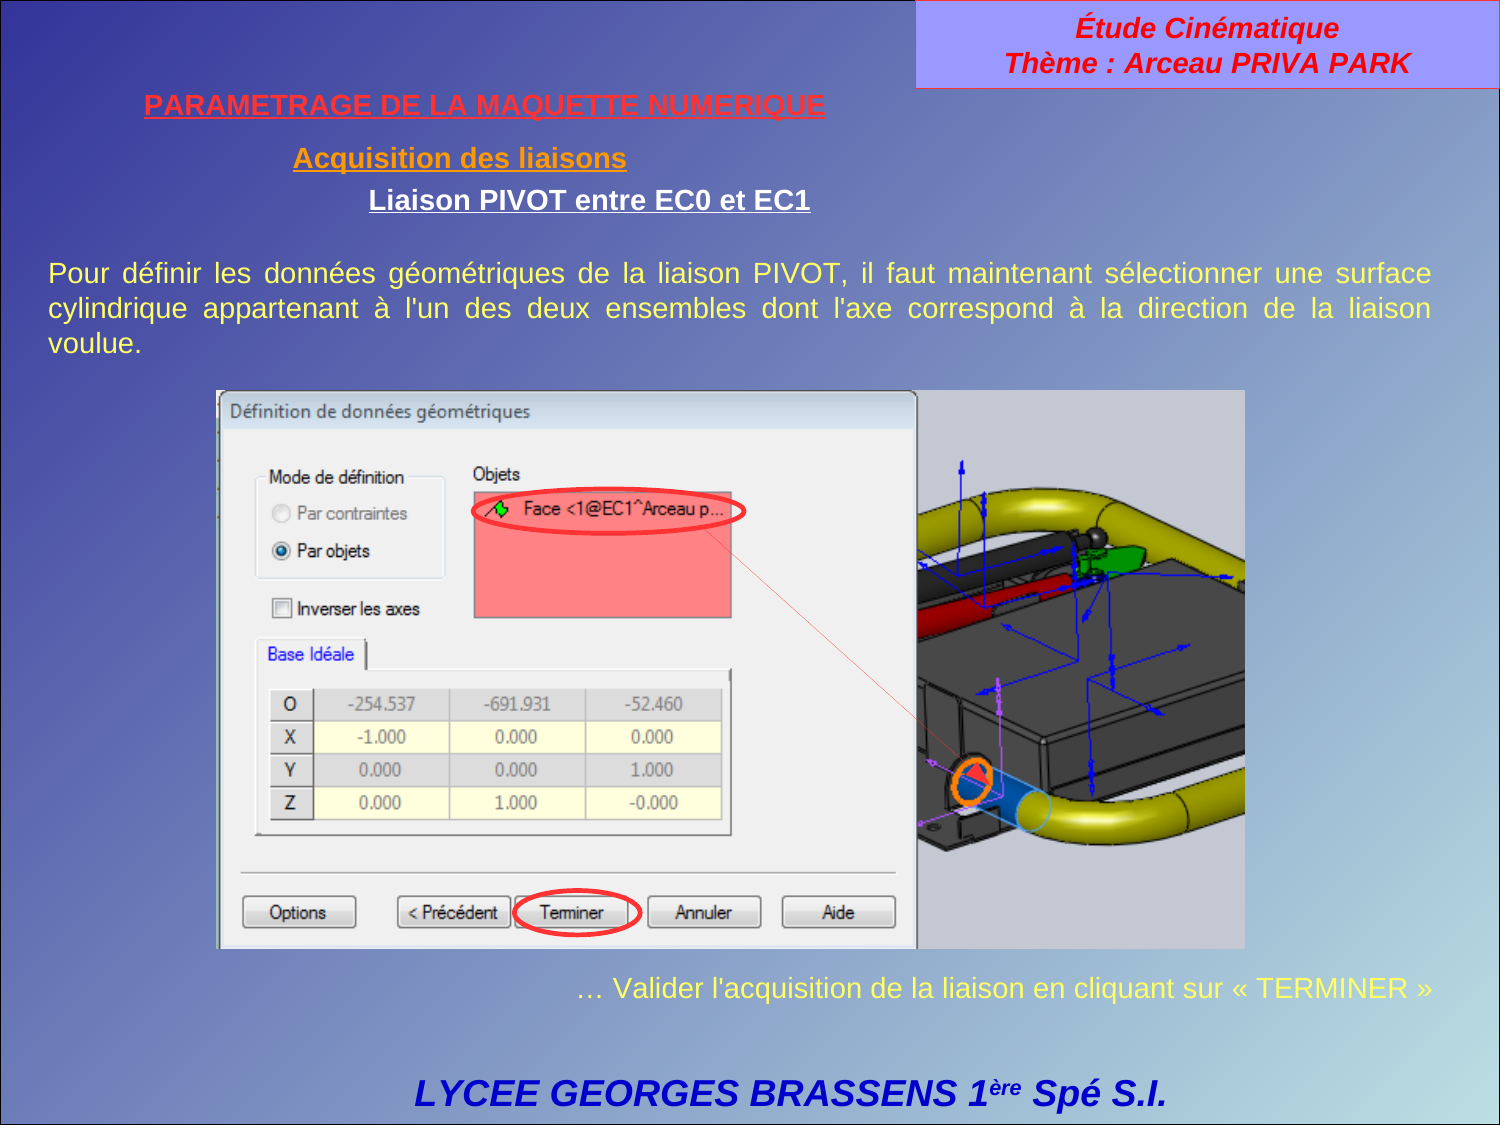

PARAMETRAGE DE LA MAQUETTE NUMERIQUE
Acquisition des liaisons
Liaison PIVOT entre EC0 et EC1
Pour définir les données géométriques de la liaison PIVOT, il faut maintenant sélectionner une surface cylindrique appartenant à l'un des deux ensembles dont l'axe correspond à la direction de la liaison voulue.
… Valider l'acquisition de la liaison en cliquant sur « TERMINER »